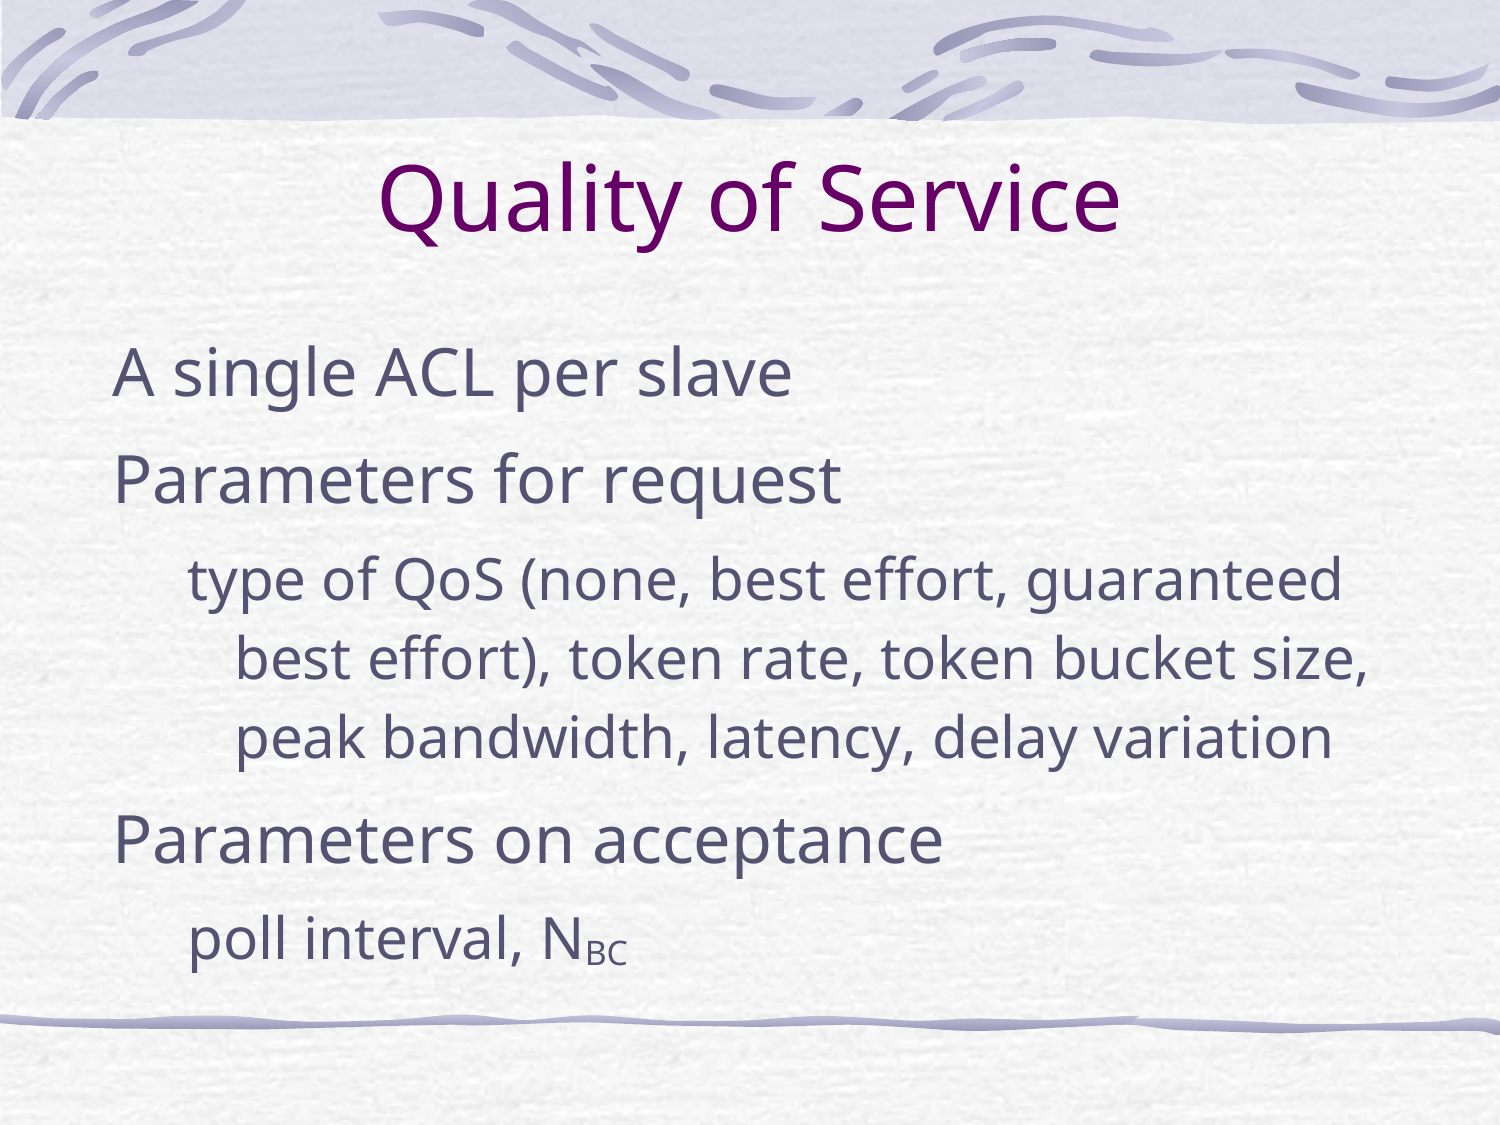

# Quality of Service
A single ACL per slave
Parameters for request
type of QoS (none, best effort, guaranteed best effort), token rate, token bucket size, peak bandwidth, latency, delay variation
Parameters on acceptance
poll interval, NBC